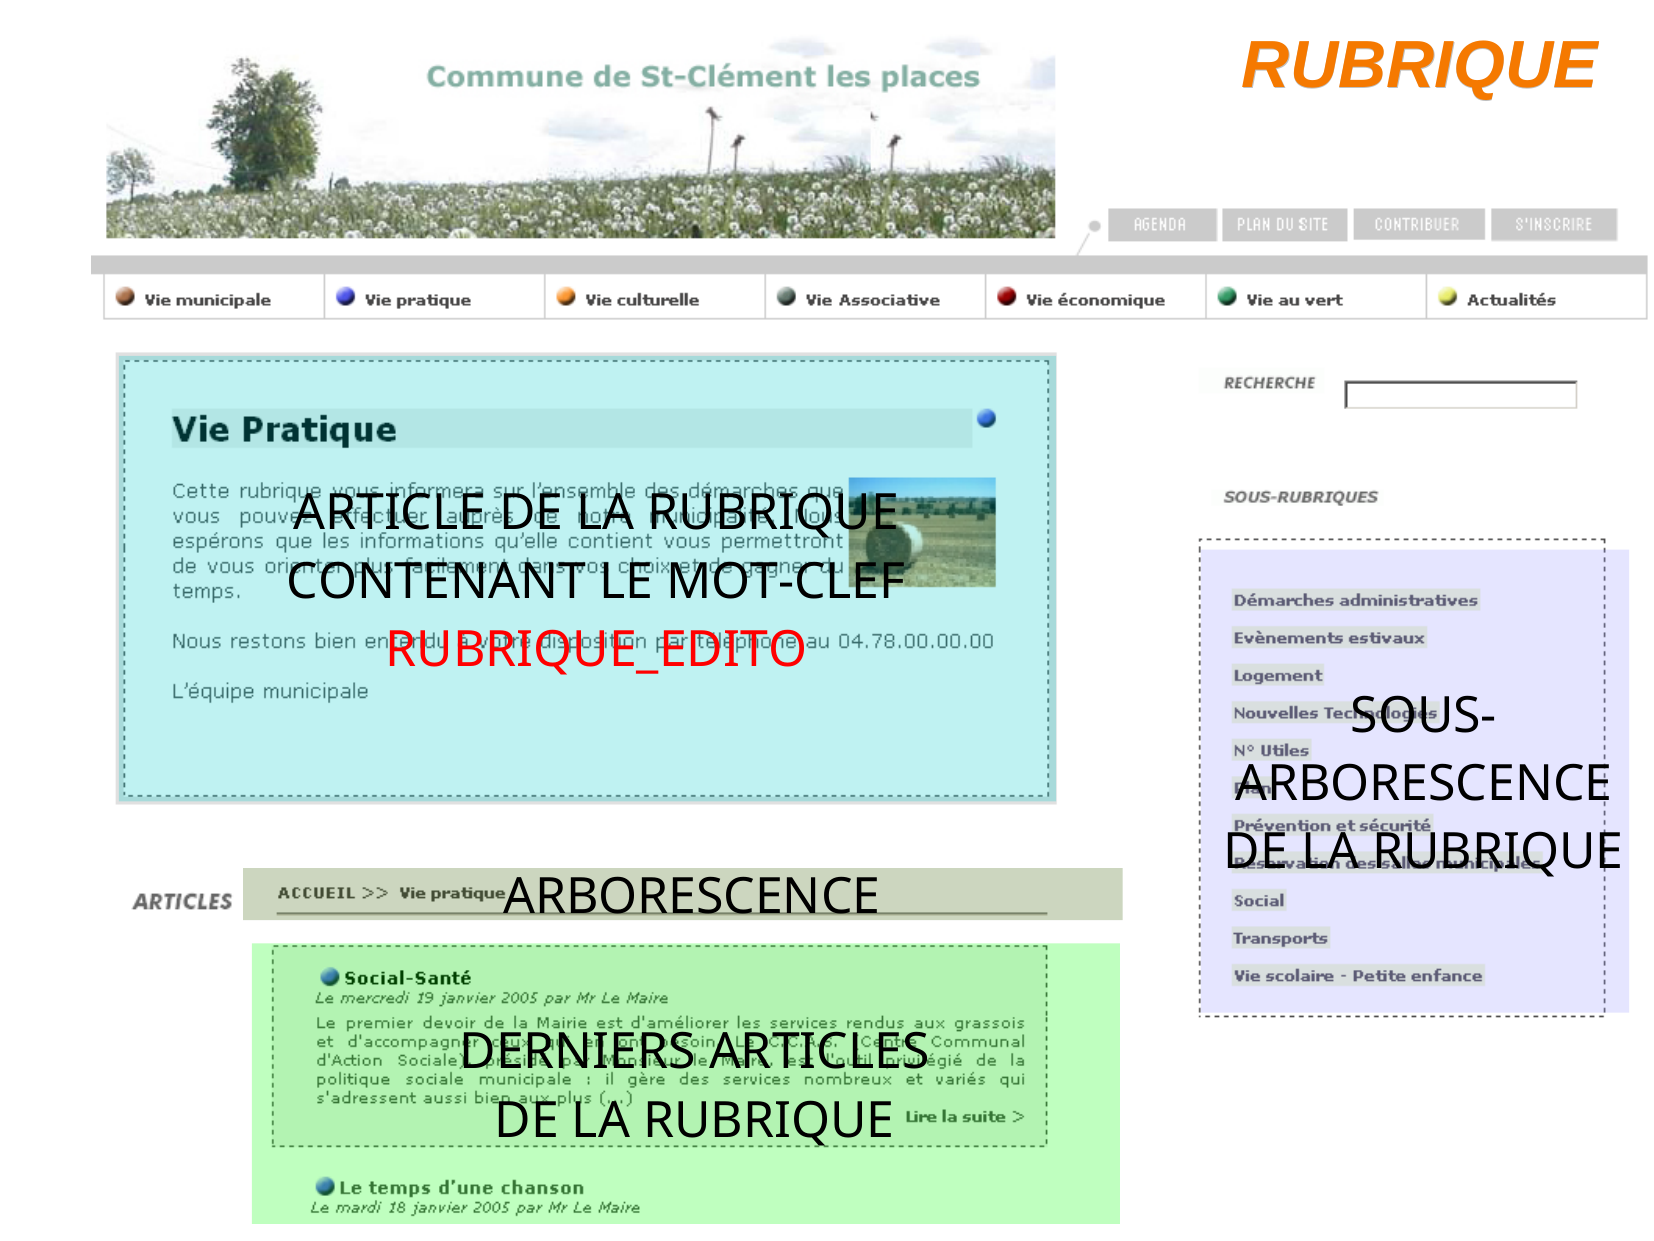

# RUBRIQUE
ARTICLE DE LA RUBRIQUE
CONTENANT LE MOT-CLEF
RUBRIQUE_EDITO
SOUS-
ARBORESCENCE
DE LA RUBRIQUE
ARBORESCENCE
DERNIERS ARTICLES
DE LA RUBRIQUE